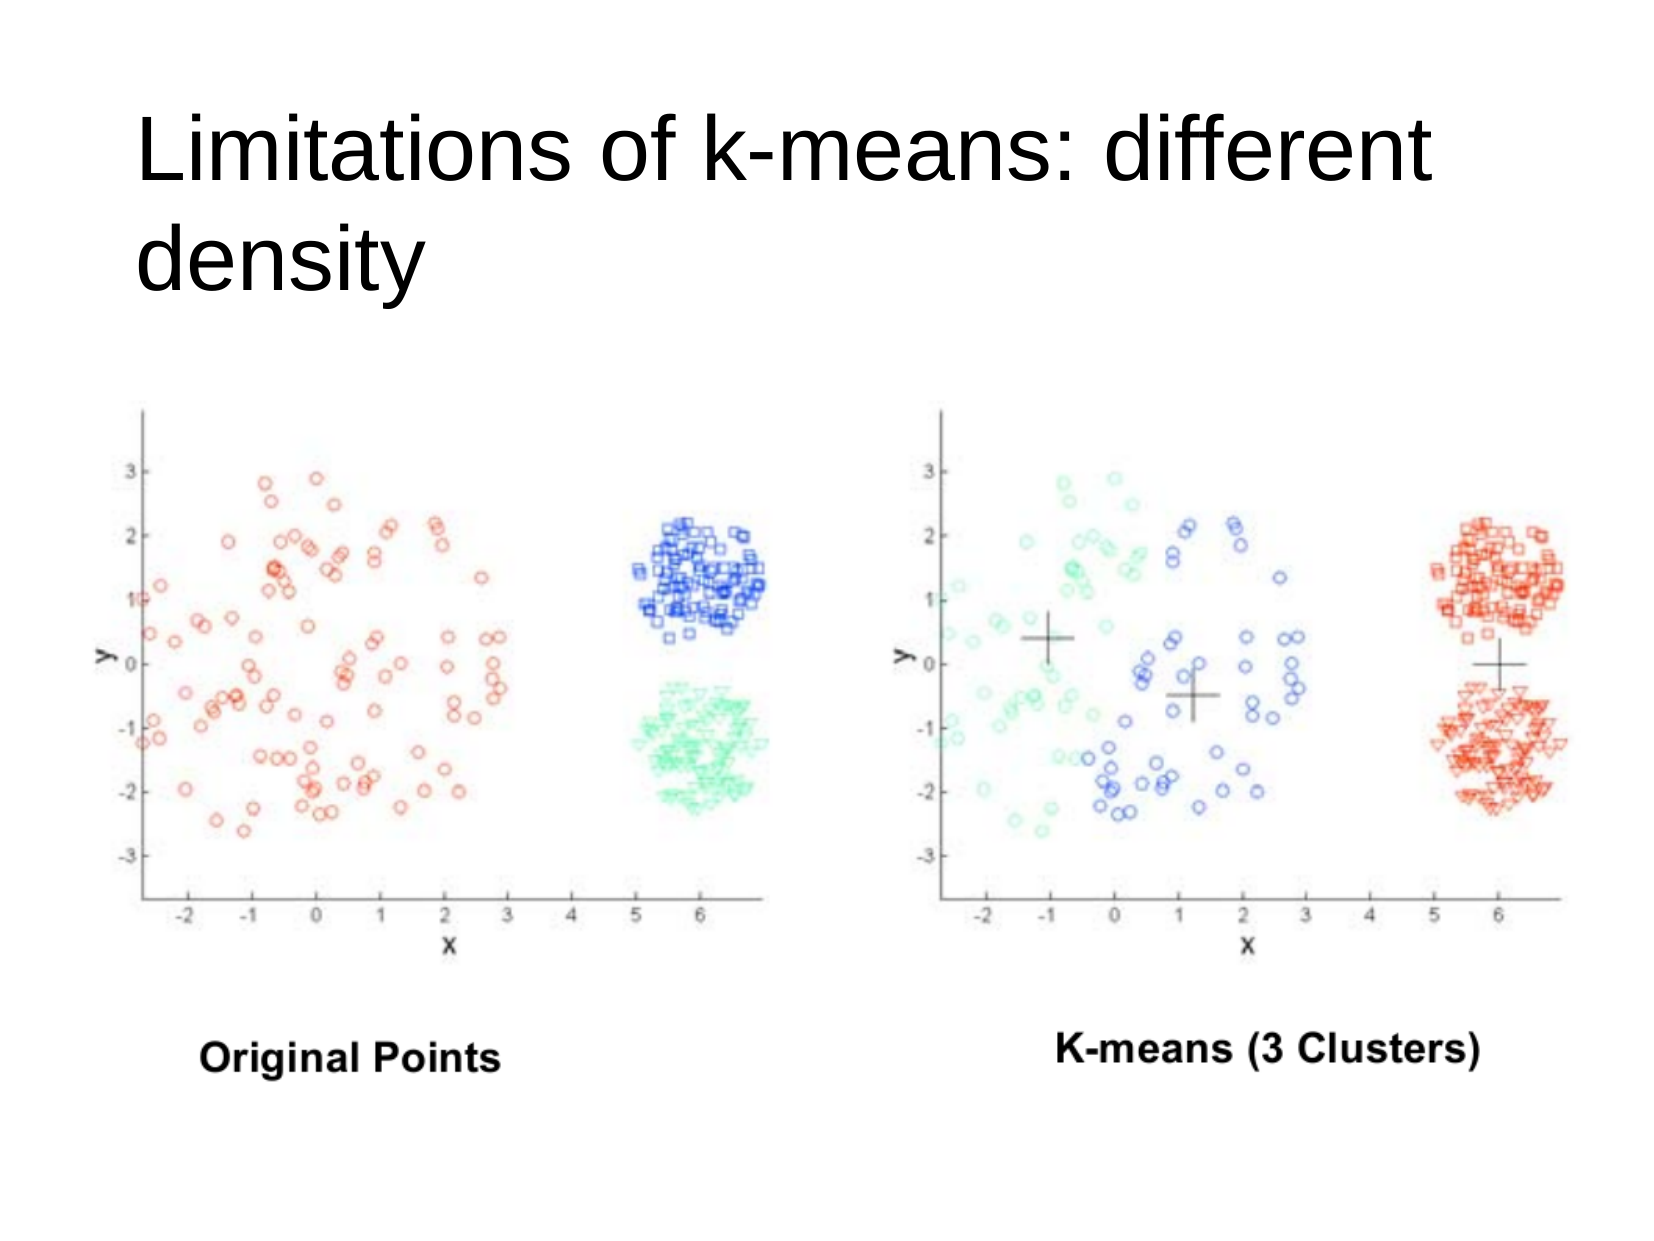

# Limitations of k-means: different density
Boston University Slideshow Title Goes Here
11